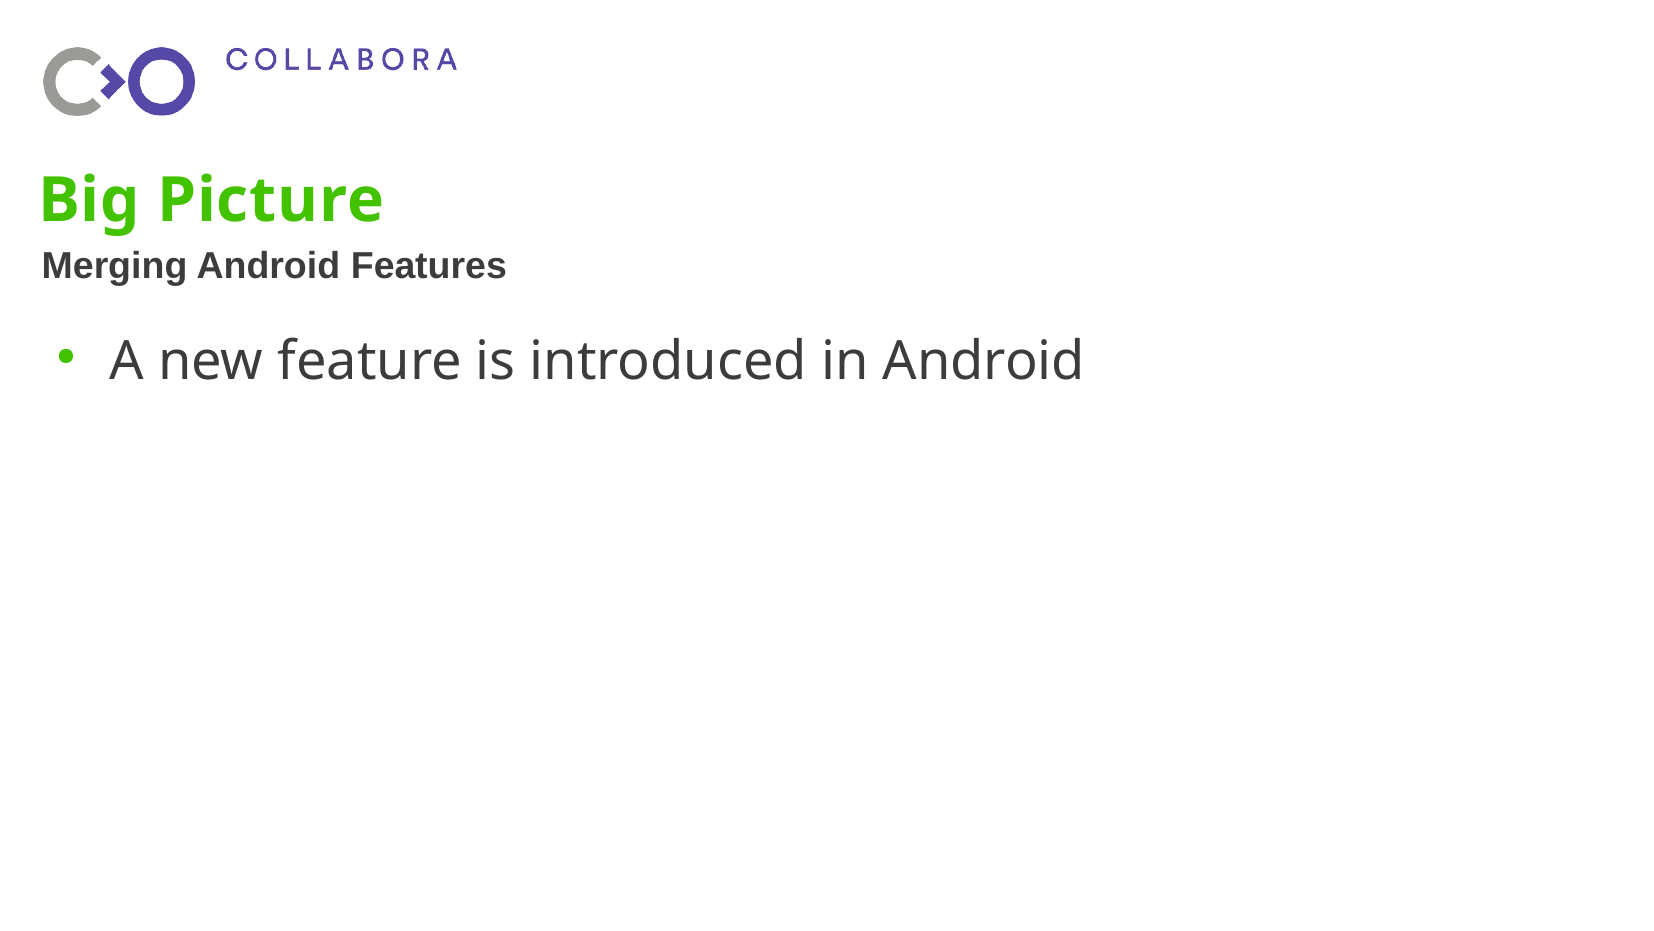

# Big Picture
Merging Android Features
A new feature is introduced in Android